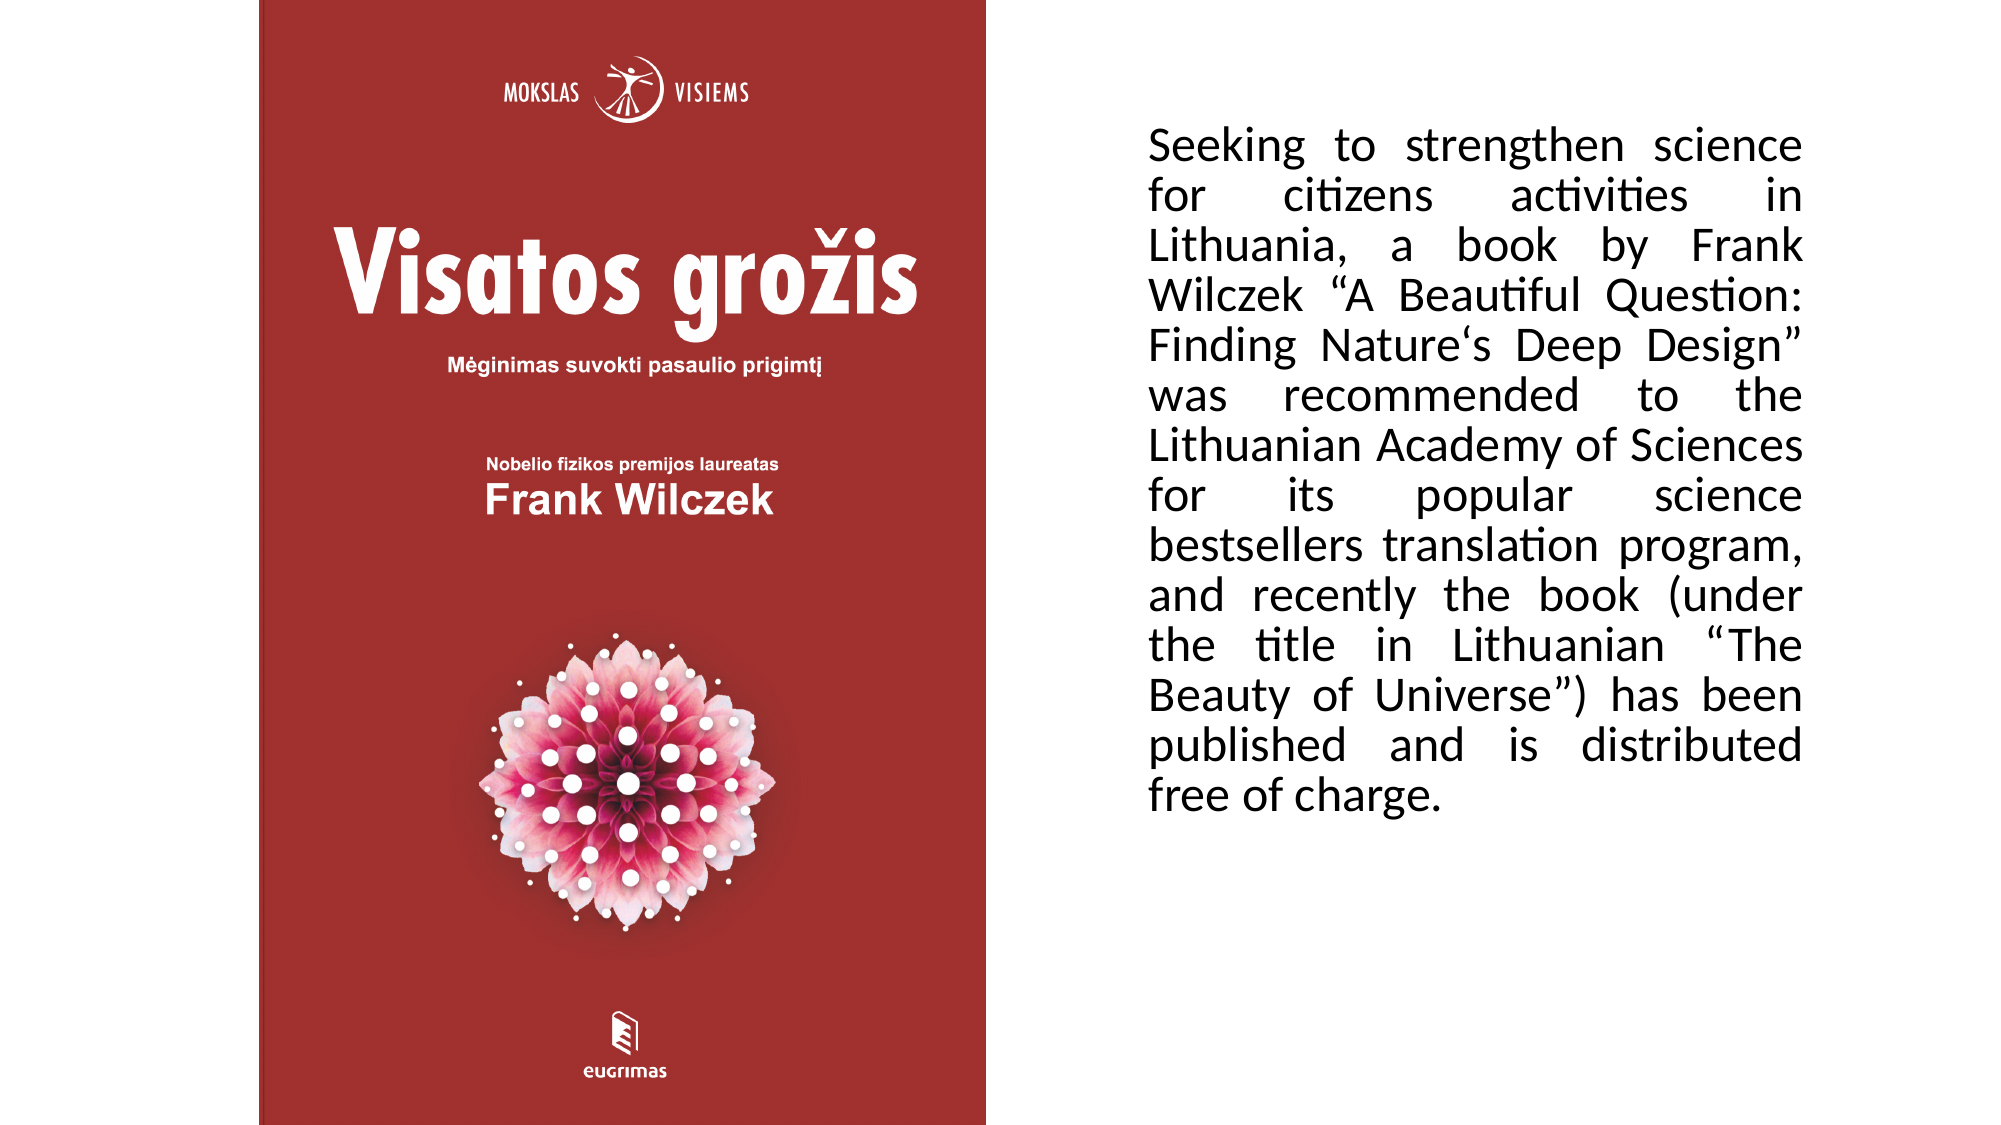

Seeking to strengthen science for citizens activities in Lithuania, a book by Frank Wilczek “A Beautiful Question: Finding Nature‘s Deep Design” was recommended to the Lithuanian Academy of Sciences for its popular science bestsellers translation program, and recently the book (under the title in Lithuanian “The Beauty of Universe”) has been published and is distributed free of charge.